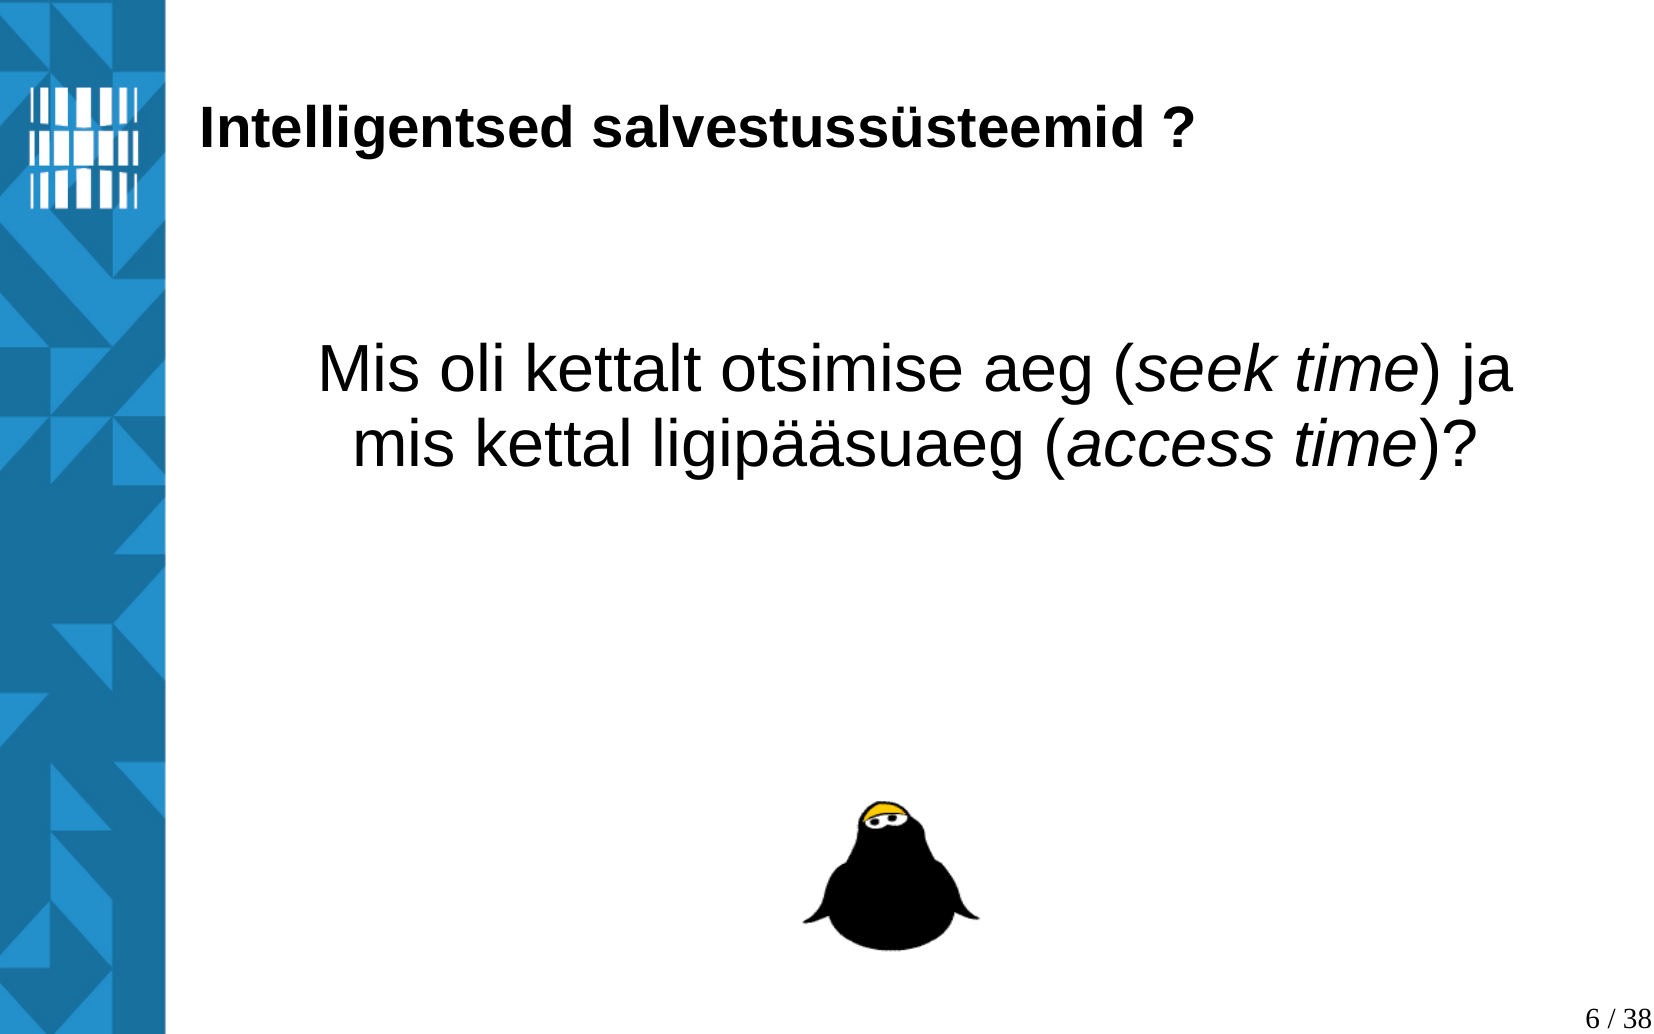

# Intelligentsed salvestussüsteemid ?
Mis oli kettalt otsimise aeg (seek time) ja
mis kettal ligipääsuaeg (access time)?